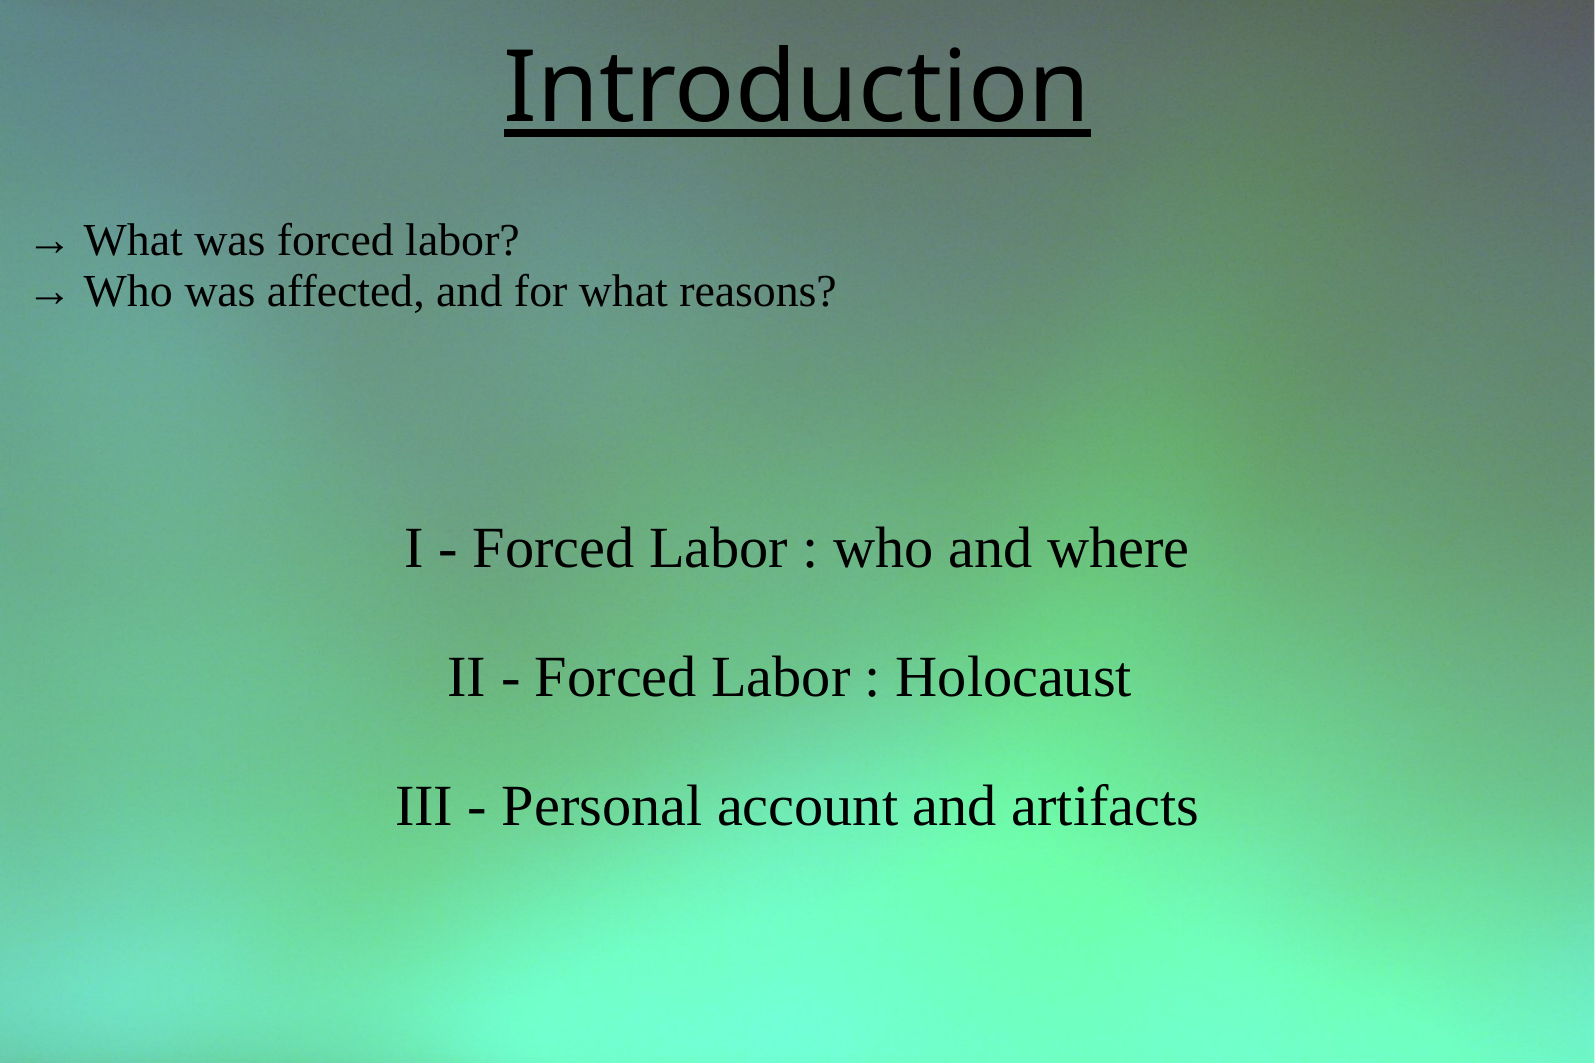

# Introduction
→ What was forced labor?
→ Who was affected, and for what reasons?
I - Forced Labor : who and where
II - Forced Labor : Holocaust
III - Personal account and artifacts